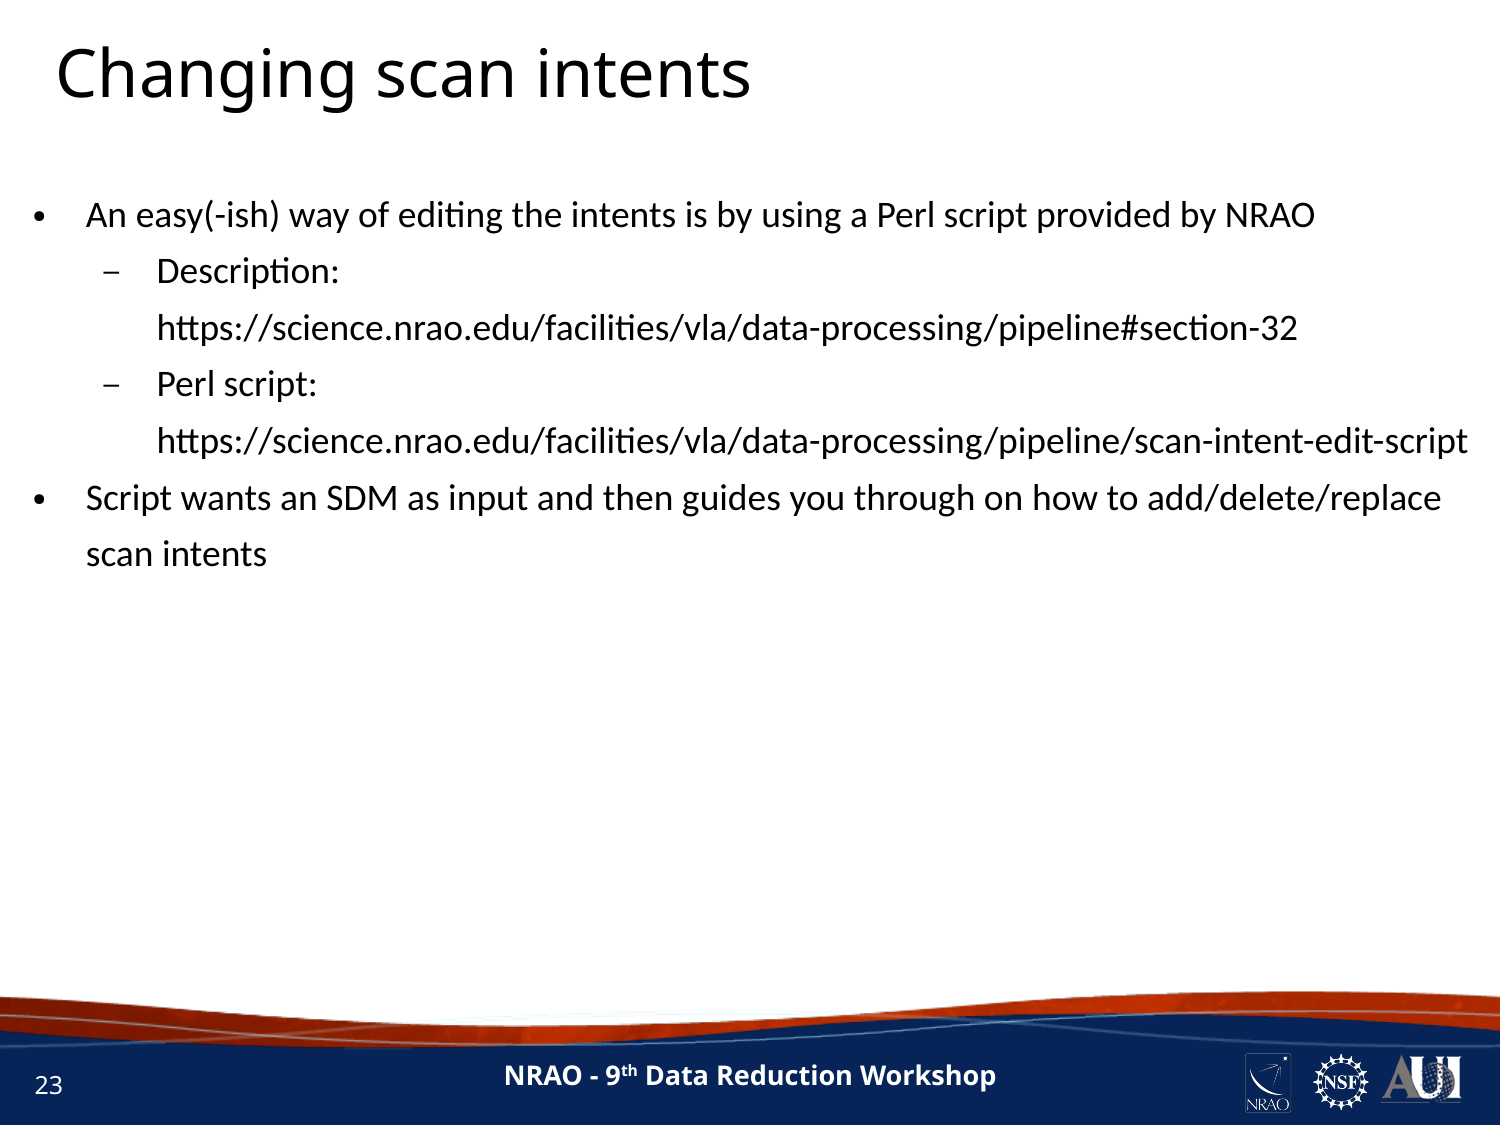

# Changing scan intents
An easy(-ish) way of editing the intents is by using a Perl script provided by NRAO
Description: https://science.nrao.edu/facilities/vla/data-processing/pipeline#section-32
Perl script:https://science.nrao.edu/facilities/vla/data-processing/pipeline/scan-intent-edit-script
Script wants an SDM as input and then guides you through on how to add/delete/replace scan intents